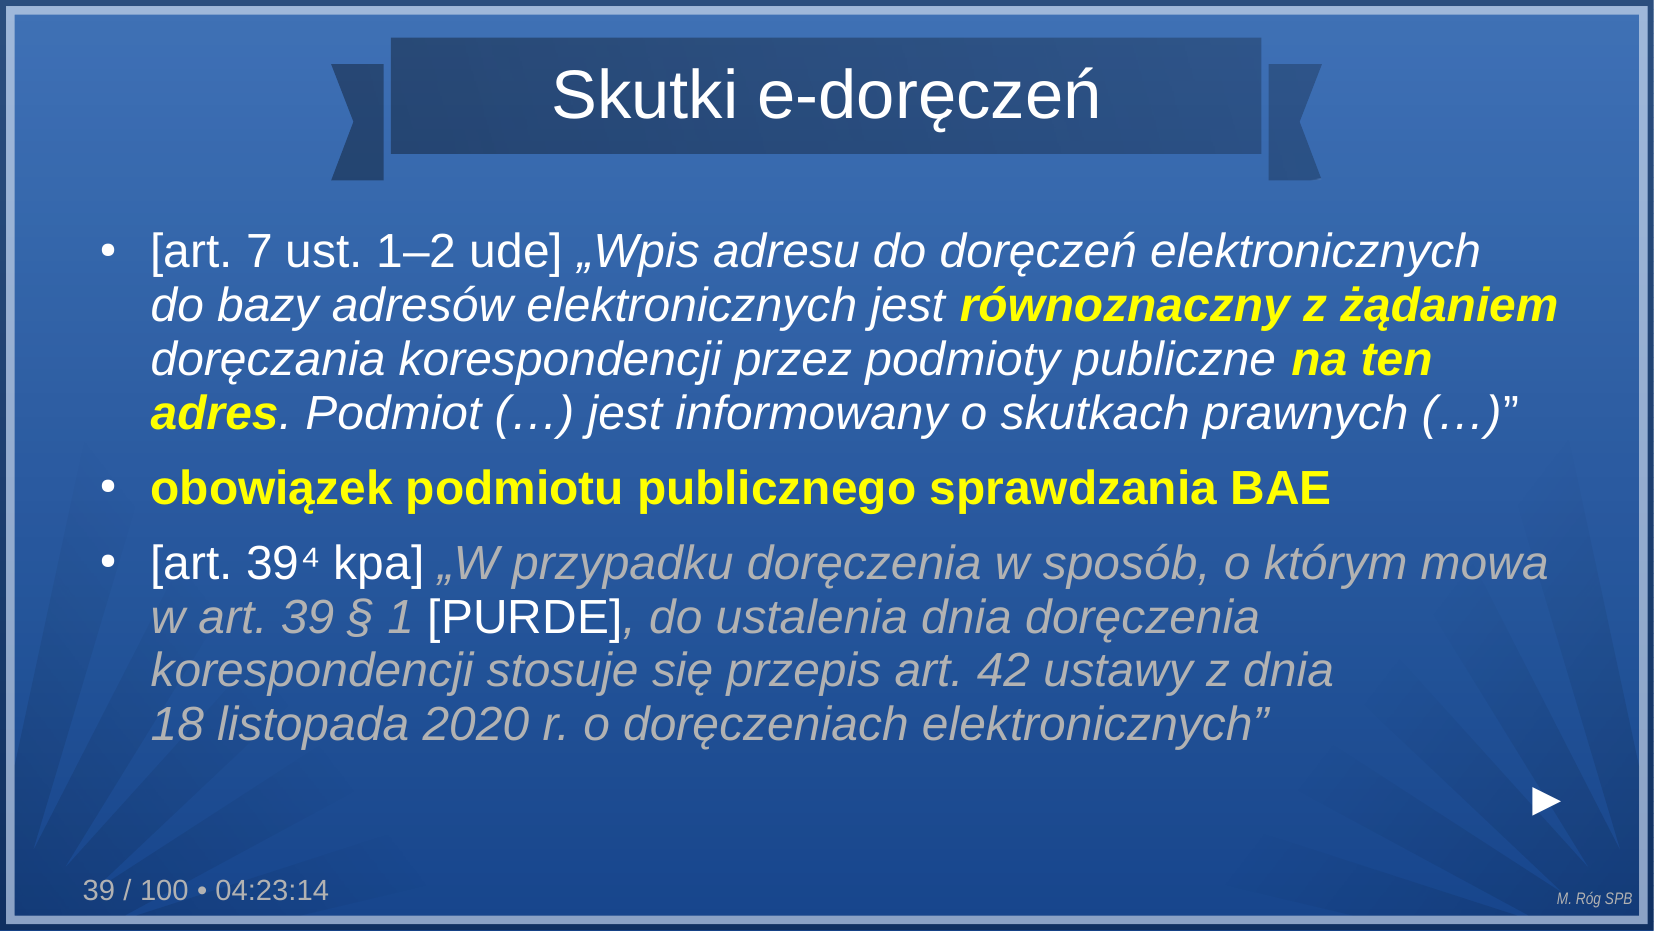

# Skutki e-doręczeń
[art. 7 ust. 1–2 ude] „Wpis adresu do doręczeń elektronicznych do bazy adresów elektronicznych jest równoznaczny z żądaniem doręczania korespondencji przez podmioty publiczne na ten adres. Podmiot (…) jest informowany o skutkach prawnych (…)”
obowiązek podmiotu publicznego sprawdzania BAE
[art. 39⁴ kpa] „W przypadku doręczenia w sposób, o którym mowa w art. 39 § 1 [PURDE], do ustalenia dnia doręczenia korespondencji stosuje się przepis art. 42 ustawy z dnia 18 listopada 2020 r. o doręczeniach elektronicznych”
►